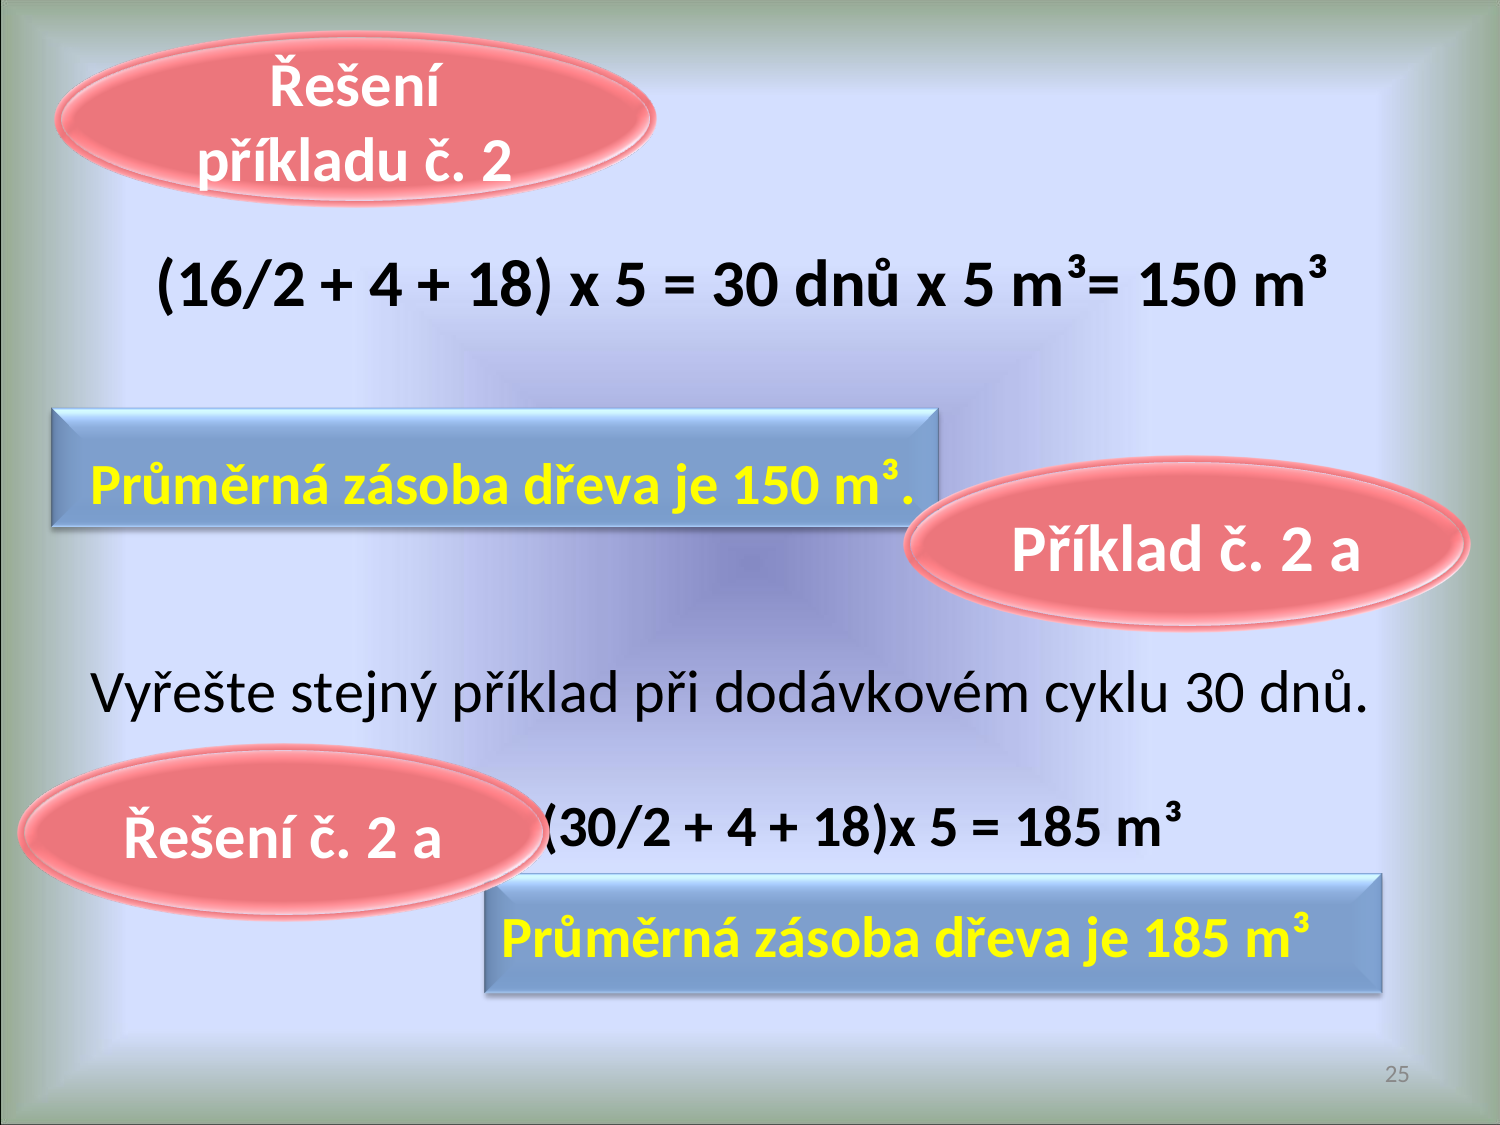

Řešení příkladu č. 2
# (16/2 + 4 + 18) x 5 = 30 dnů x 5 m³= 150 m³
Průměrná zásoba dřeva je 150 m³.
Vyřešte stejný příklad při dodávkovém cyklu 30 dnů.
				(30/2 + 4 + 18)x 5 = 185 m³
Příklad č. 2 a
Řešení č. 2 a
Průměrná zásoba dřeva je 185 m³